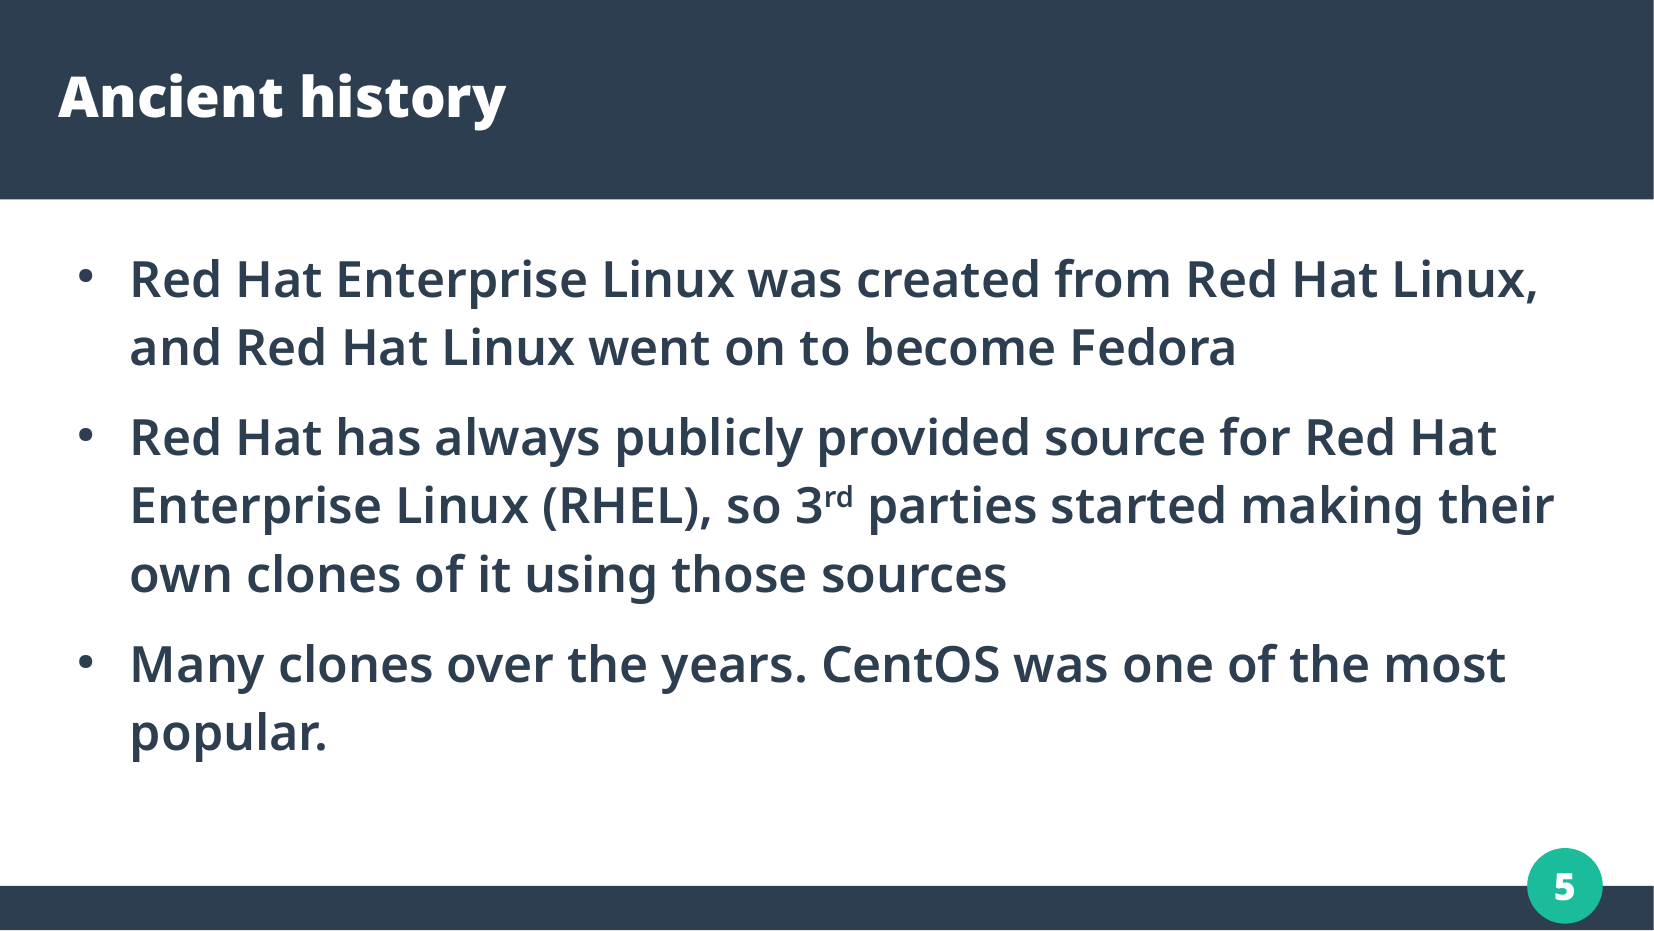

# Ancient history
Red Hat Enterprise Linux was created from Red Hat Linux, and Red Hat Linux went on to become Fedora
Red Hat has always publicly provided source for Red Hat Enterprise Linux (RHEL), so 3rd parties started making their own clones of it using those sources
Many clones over the years. CentOS was one of the most popular.